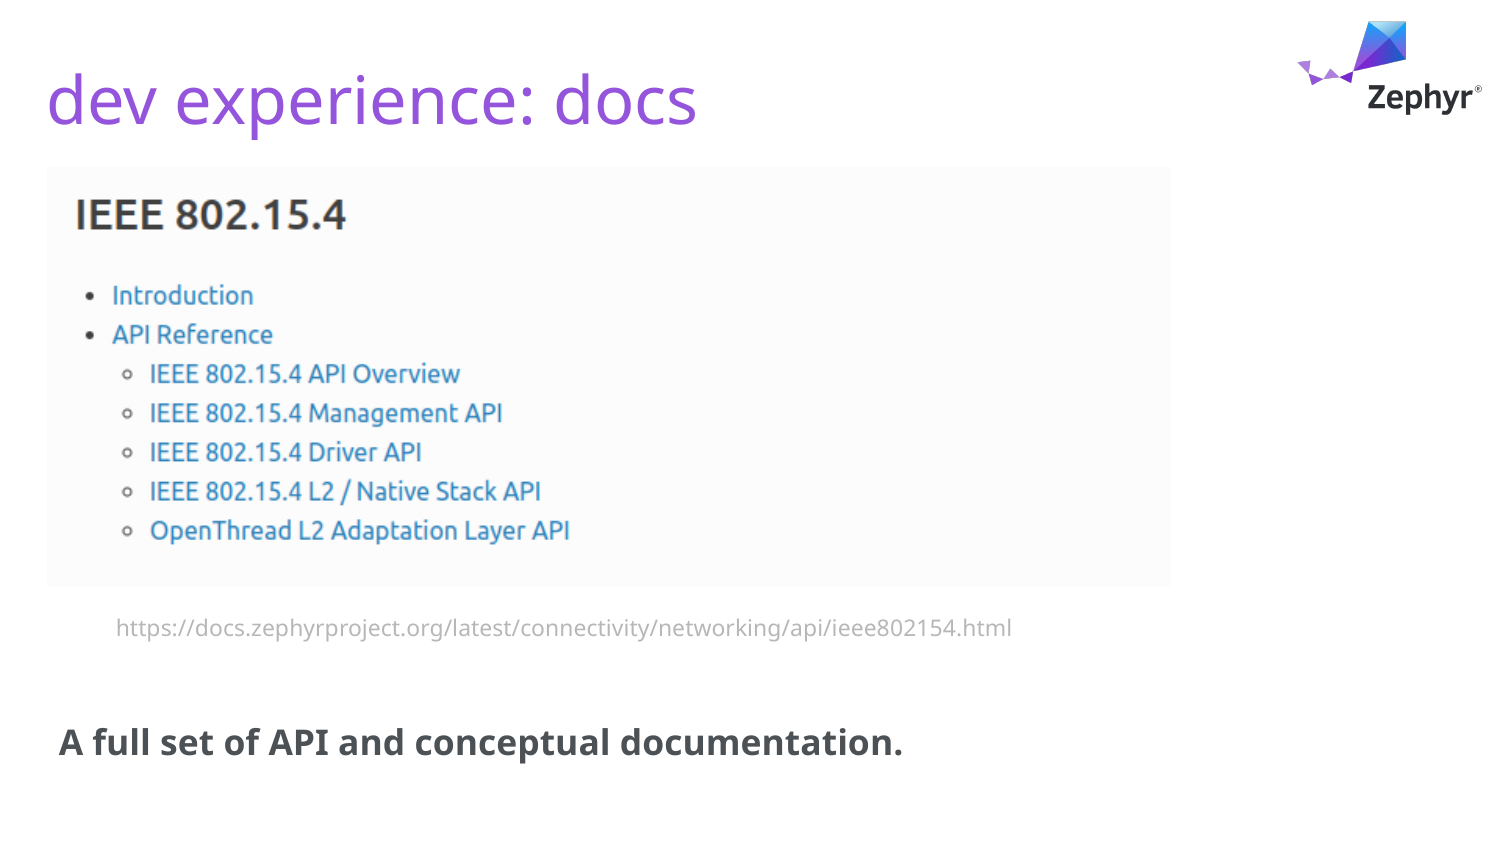

# dev experience: docs
https://docs.zephyrproject.org/latest/connectivity/networking/api/ieee802154.html
A full set of API and conceptual documentation.